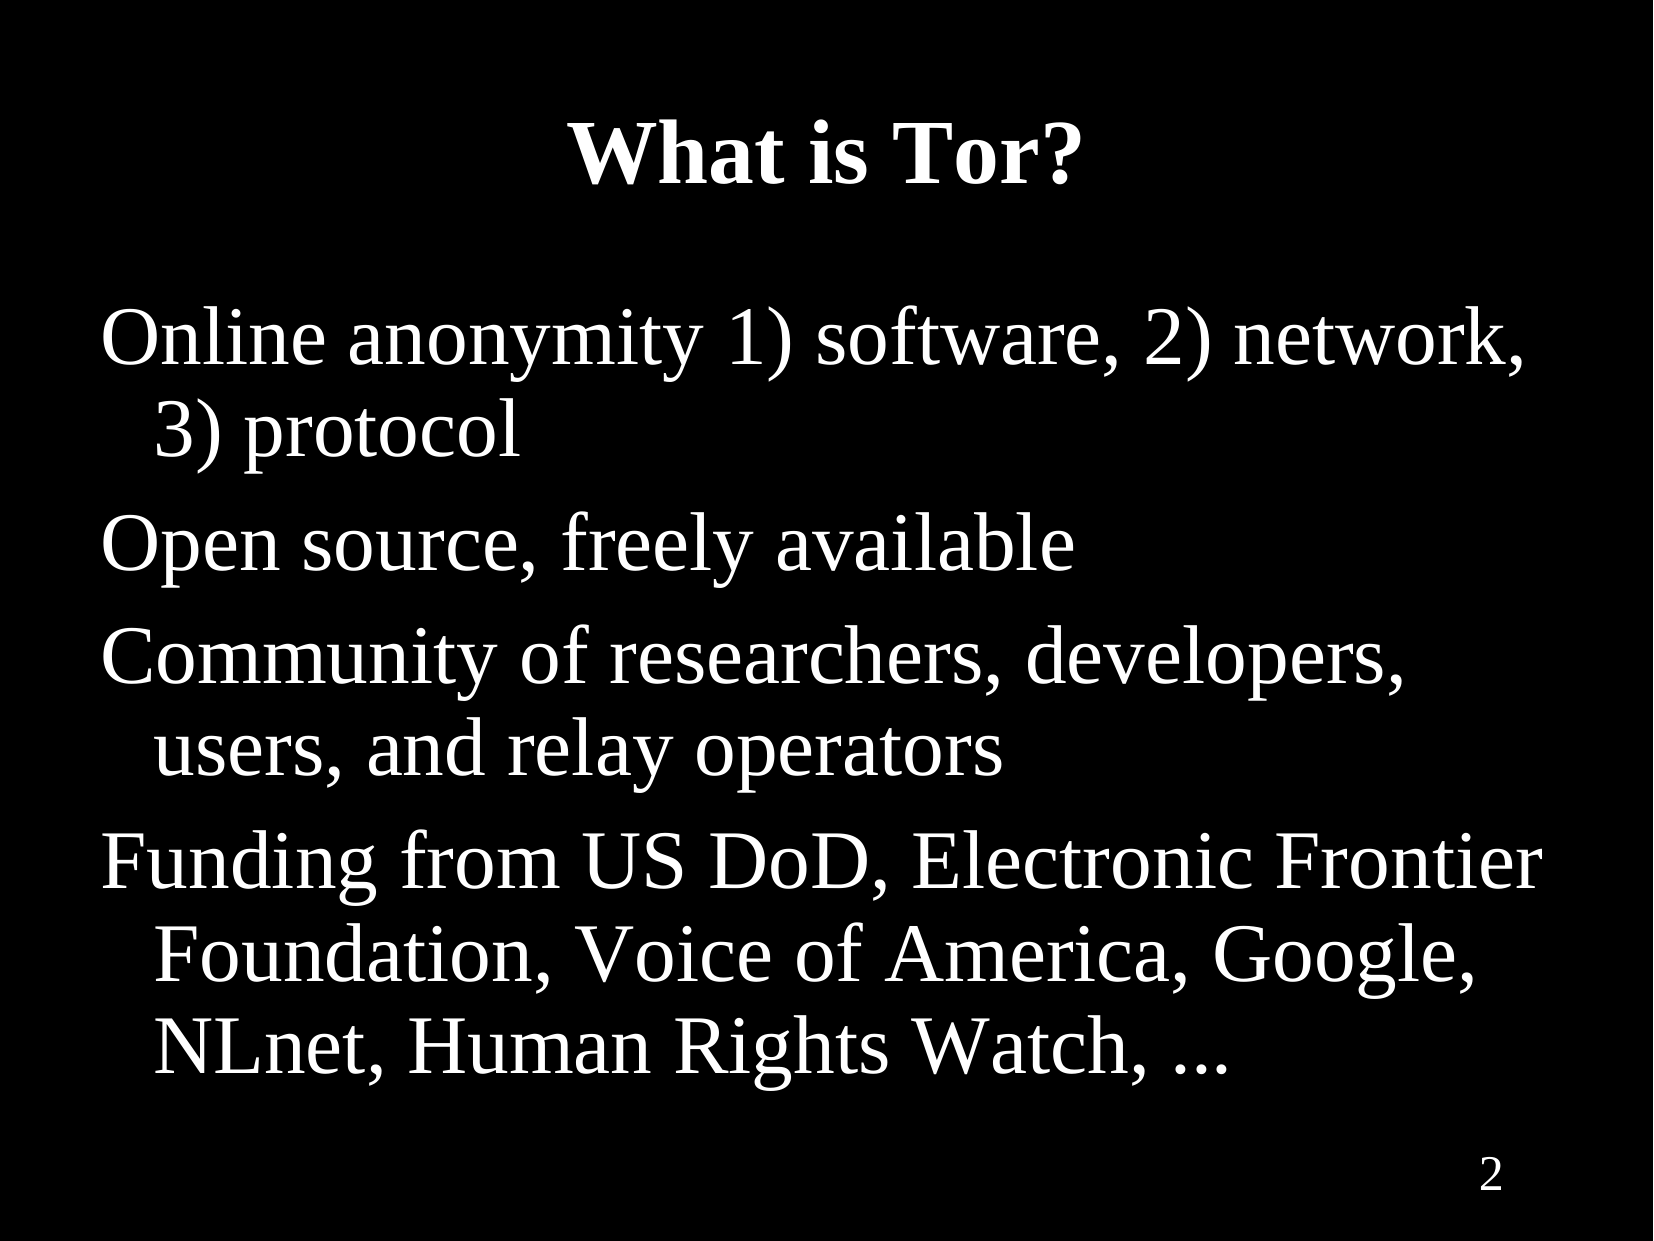

# What is Tor?
Online anonymity 1) software, 2) network, 3) protocol
Open source, freely available
Community of researchers, developers, users, and relay operators
Funding from US DoD, Electronic Frontier Foundation, Voice of America, Google, NLnet, Human Rights Watch, ...